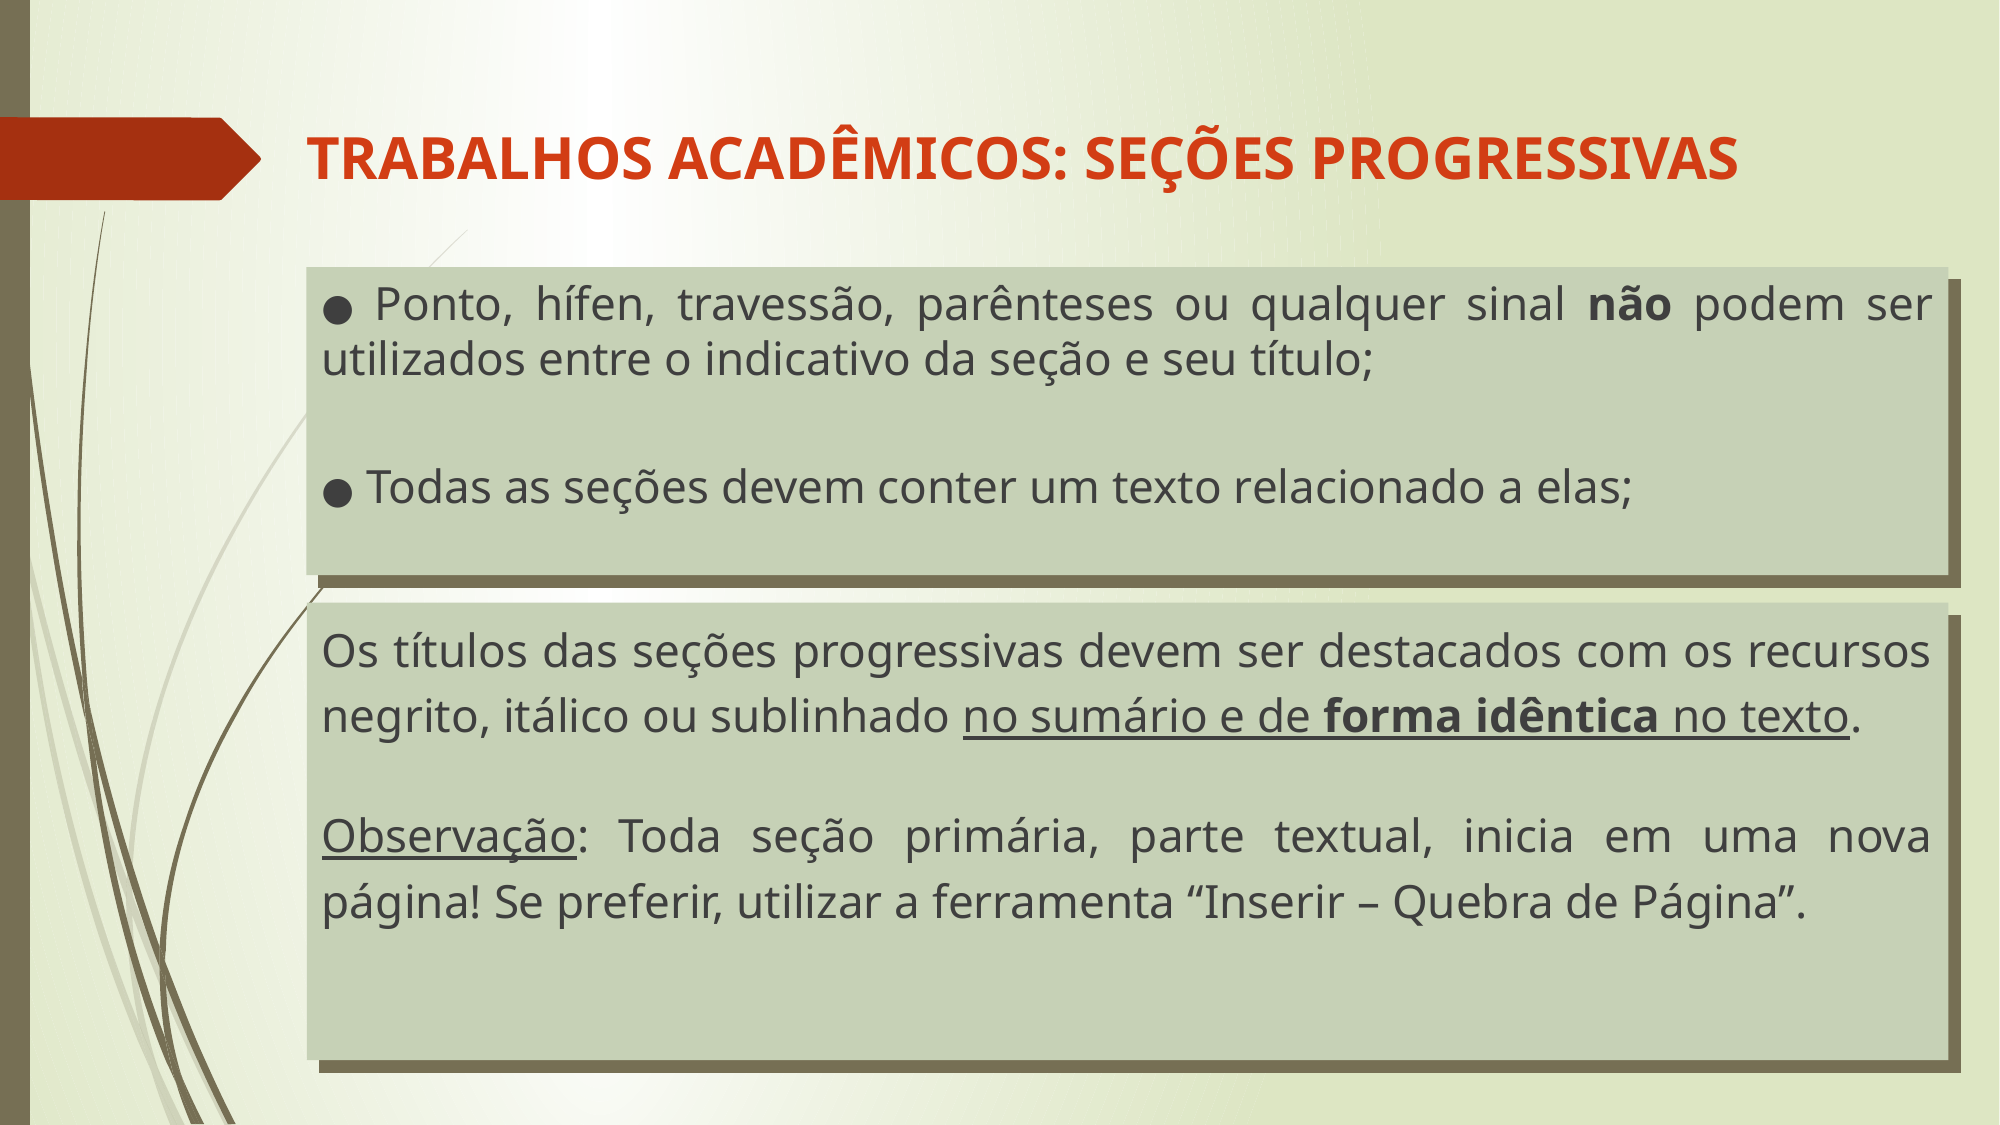

# TRABALHOS ACADÊMICOS: SEÇÕES PROGRESSIVAS
● Ponto, hífen, travessão, parênteses ou qualquer sinal não podem ser utilizados entre o indicativo da seção e seu título;
● Todas as seções devem conter um texto relacionado a elas;
Os títulos das seções progressivas devem ser destacados com os recursos negrito, itálico ou sublinhado no sumário e de forma idêntica no texto.
Observação: Toda seção primária, parte textual, inicia em uma nova página! Se preferir, utilizar a ferramenta “Inserir – Quebra de Página”.